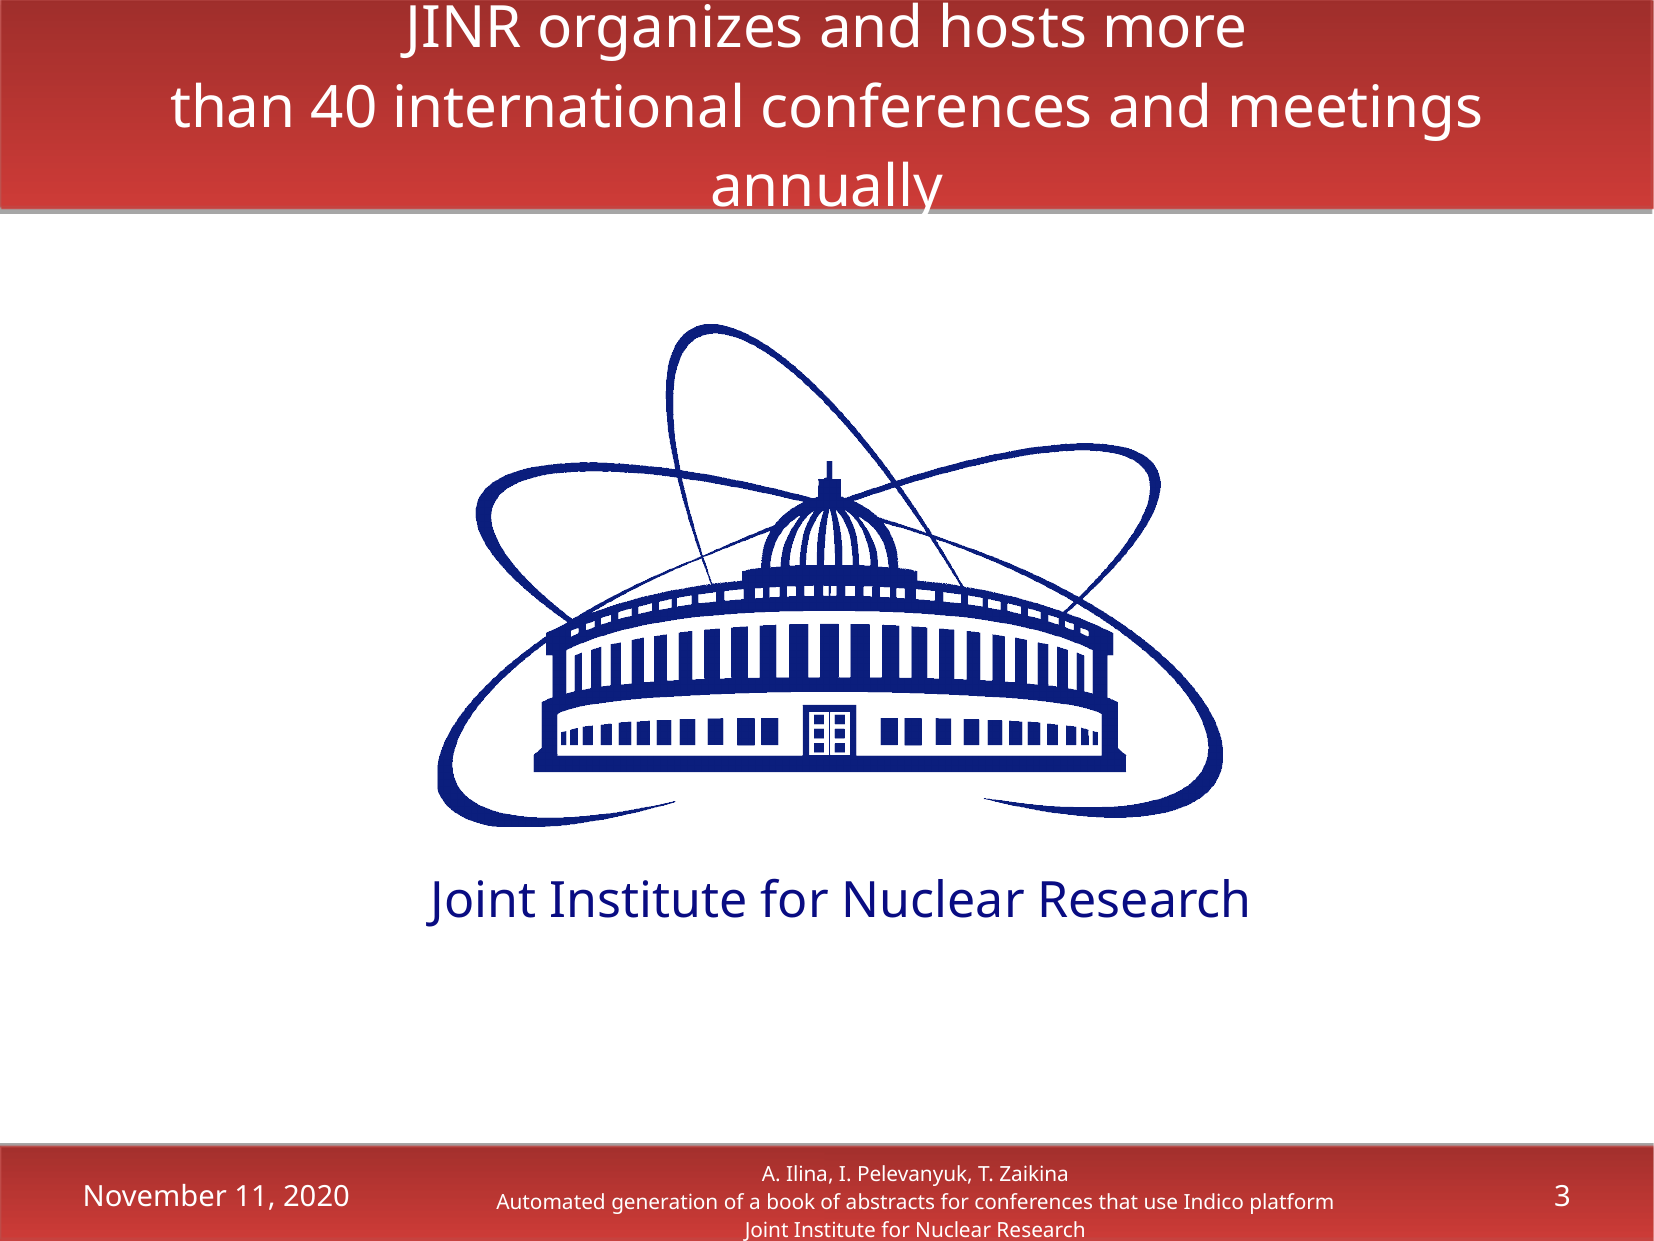

# JINR organizes and hosts more than 40 international conferences and meetings annually
Joint Institute for Nuclear Research
A. Ilina, I. Pelevanyuk, T. Zaikina
Automated generation of a book of abstracts for conferences that use Indico platform
Joint Institute for Nuclear Research
November 11, 2020
3